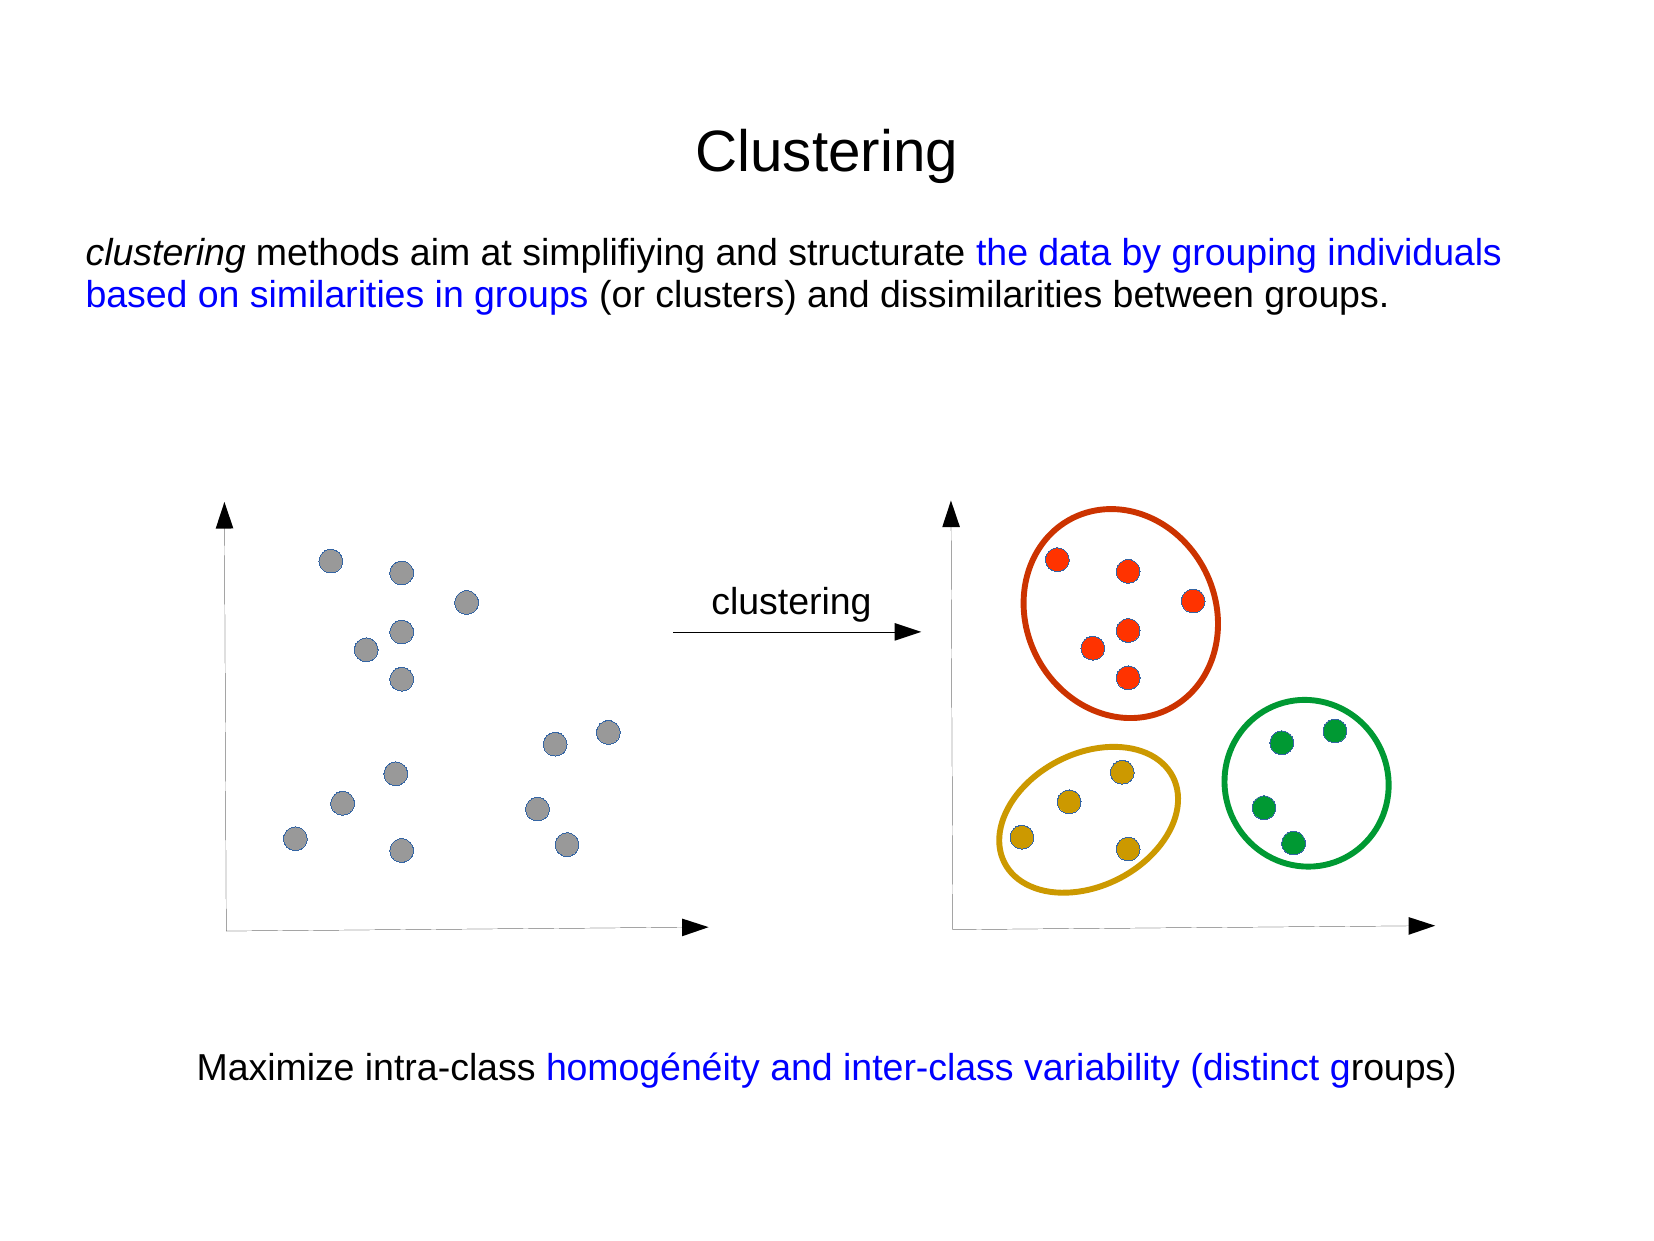

Clustering
clustering methods aim at simplifiying and structurate the data by grouping individuals based on similarities in groups (or clusters) and dissimilarities between groups.
#
clustering
Maximize intra-class homogénéity and inter-class variability (distinct groups)